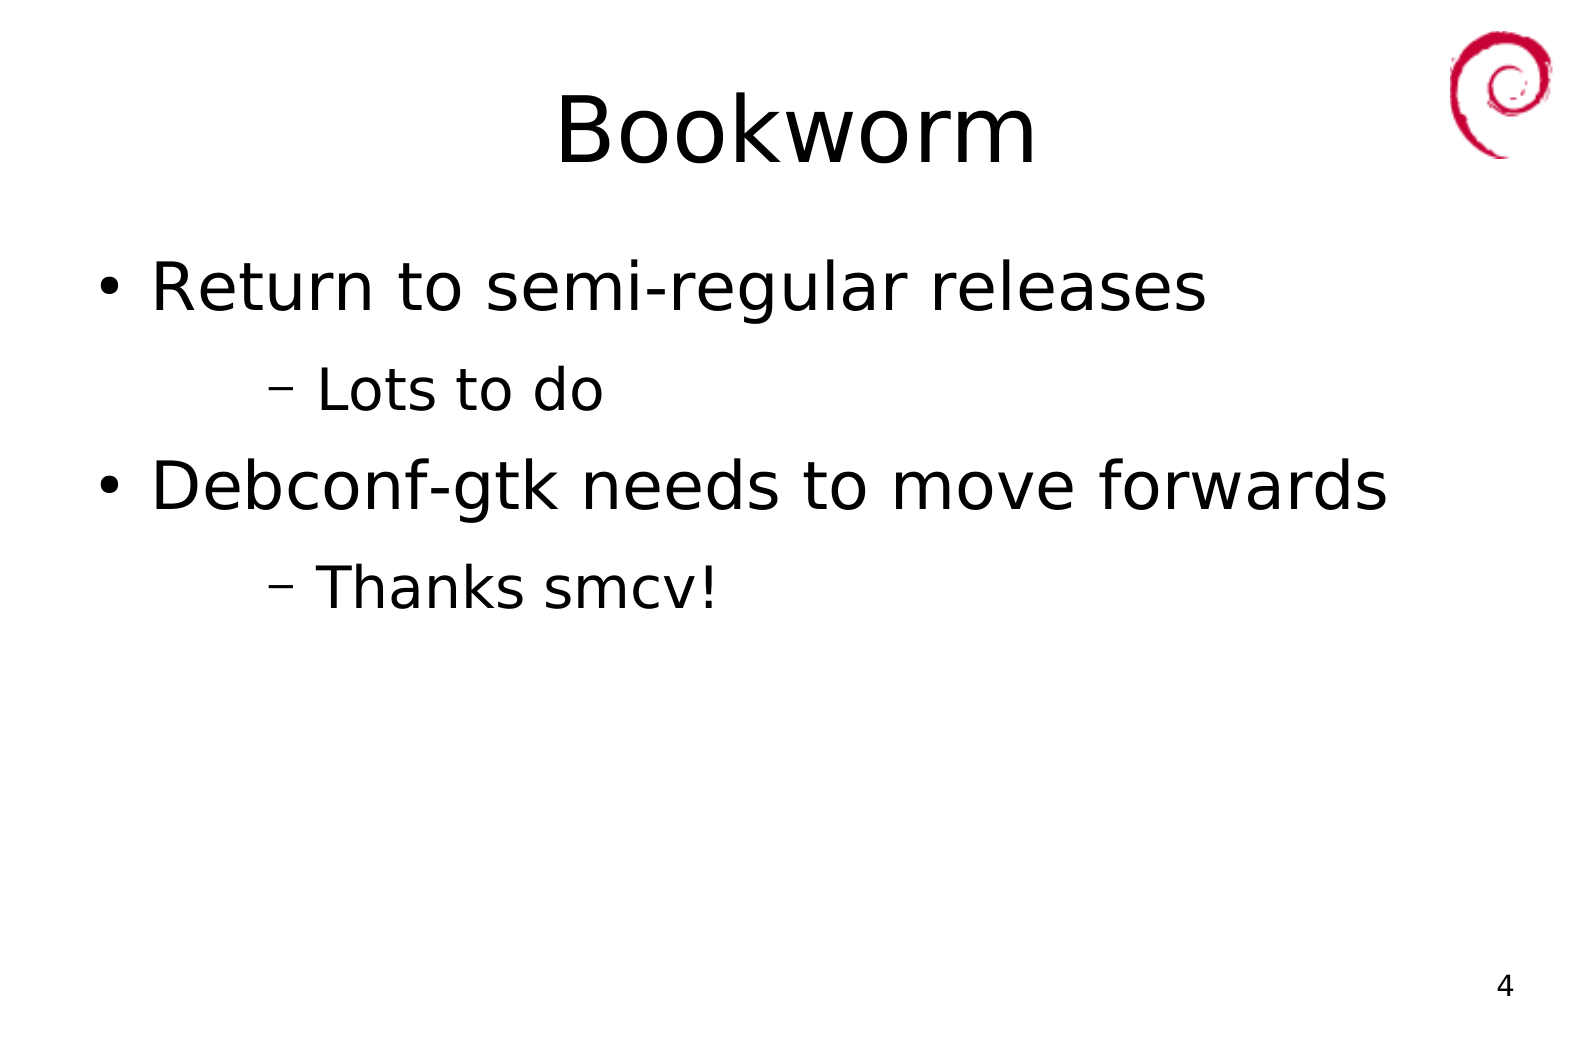

# Bookworm
Return to semi-regular releases
Lots to do
Debconf-gtk needs to move forwards
Thanks smcv!
4